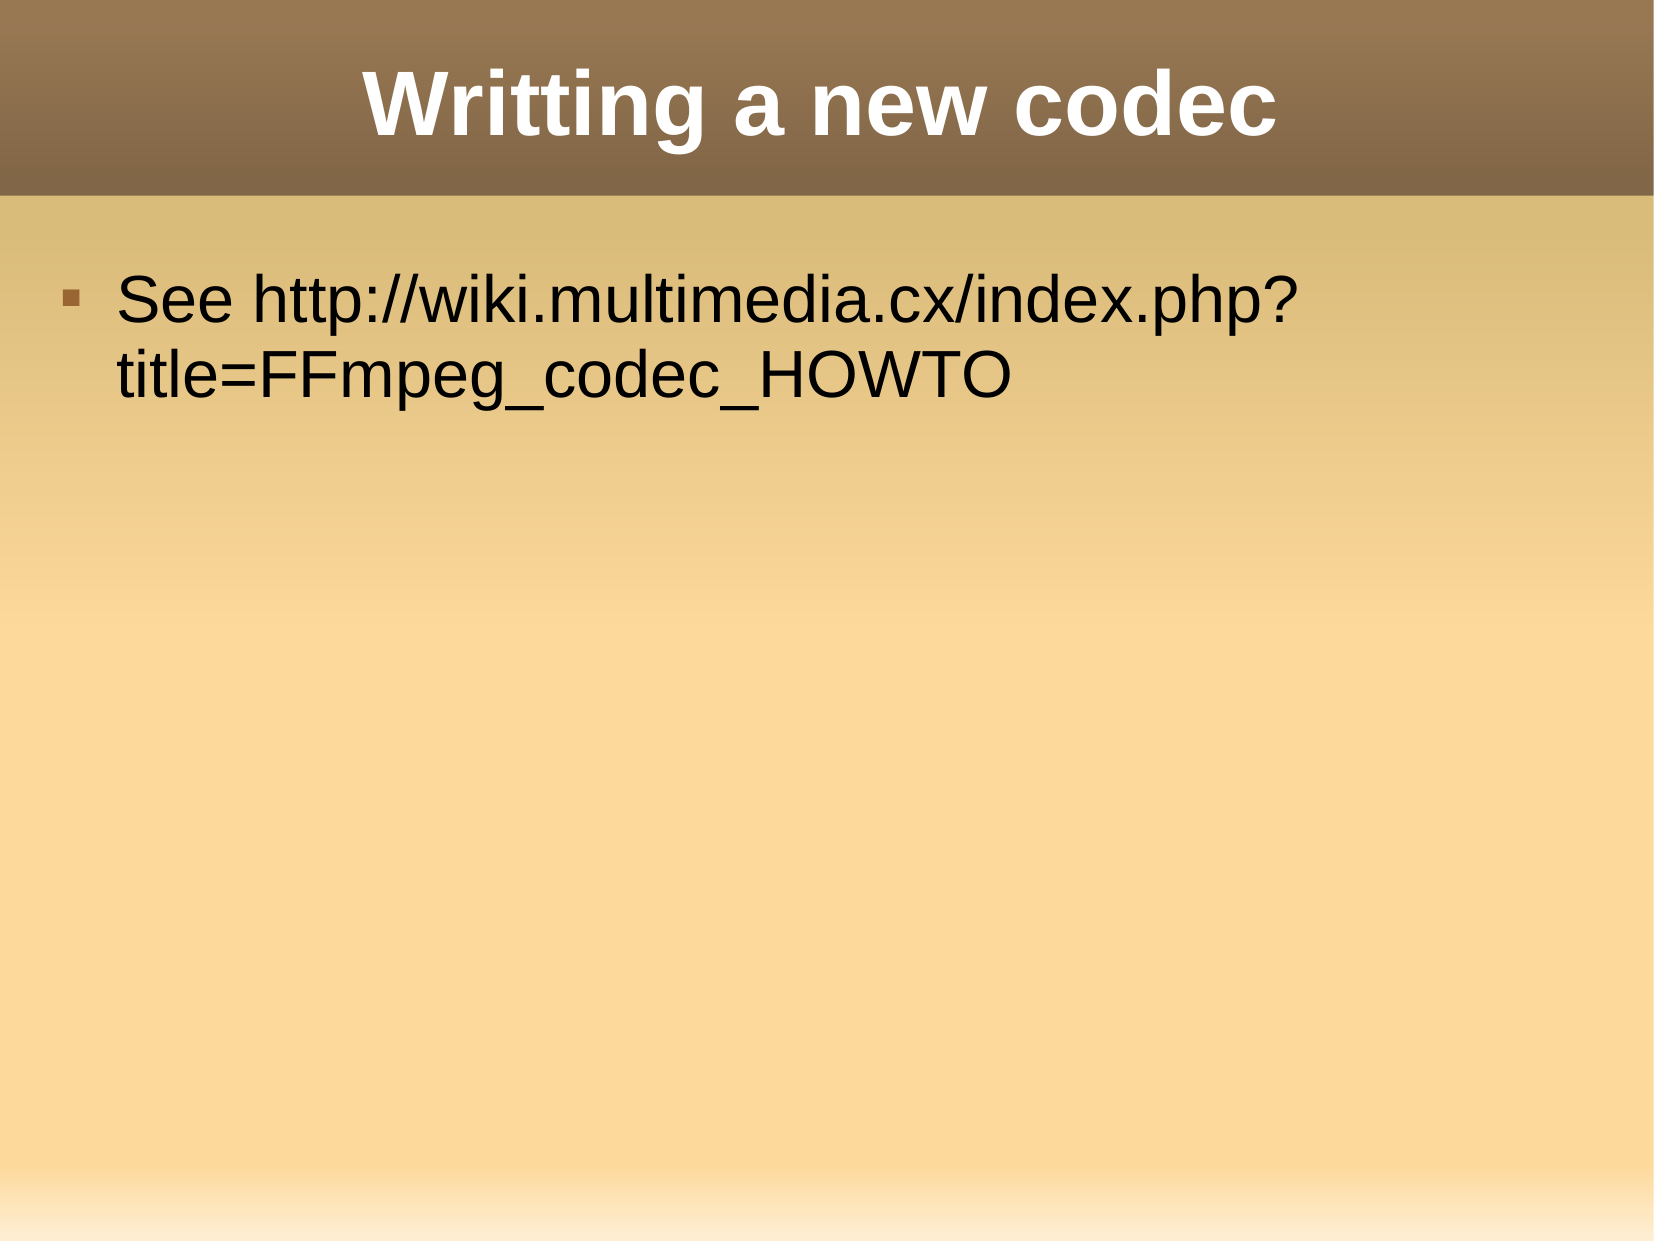

# Writting a new codec
See http://wiki.multimedia.cx/index.php?title=FFmpeg_codec_HOWTO